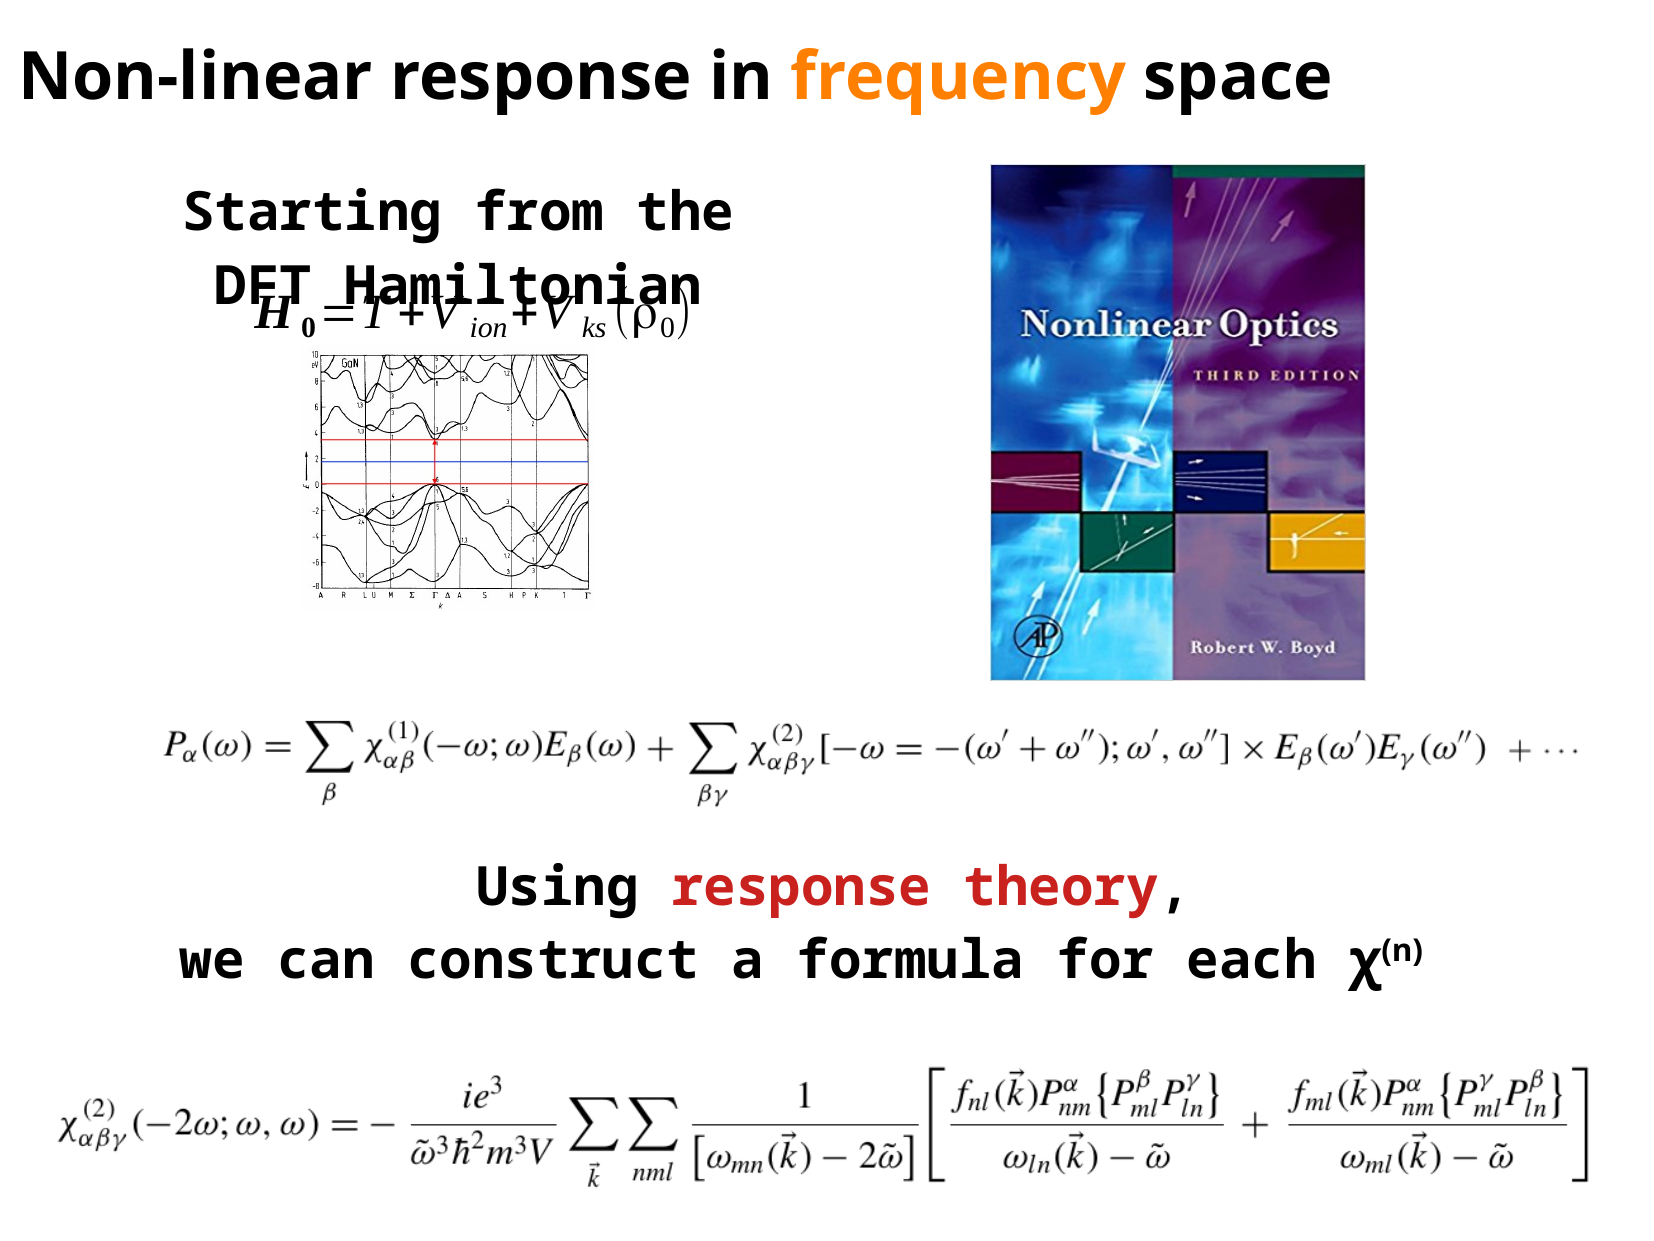

# Non-linear response in frequency space
Starting from the DFT Hamiltonian
 Using response theory,
we can construct a formula for each χ(n)